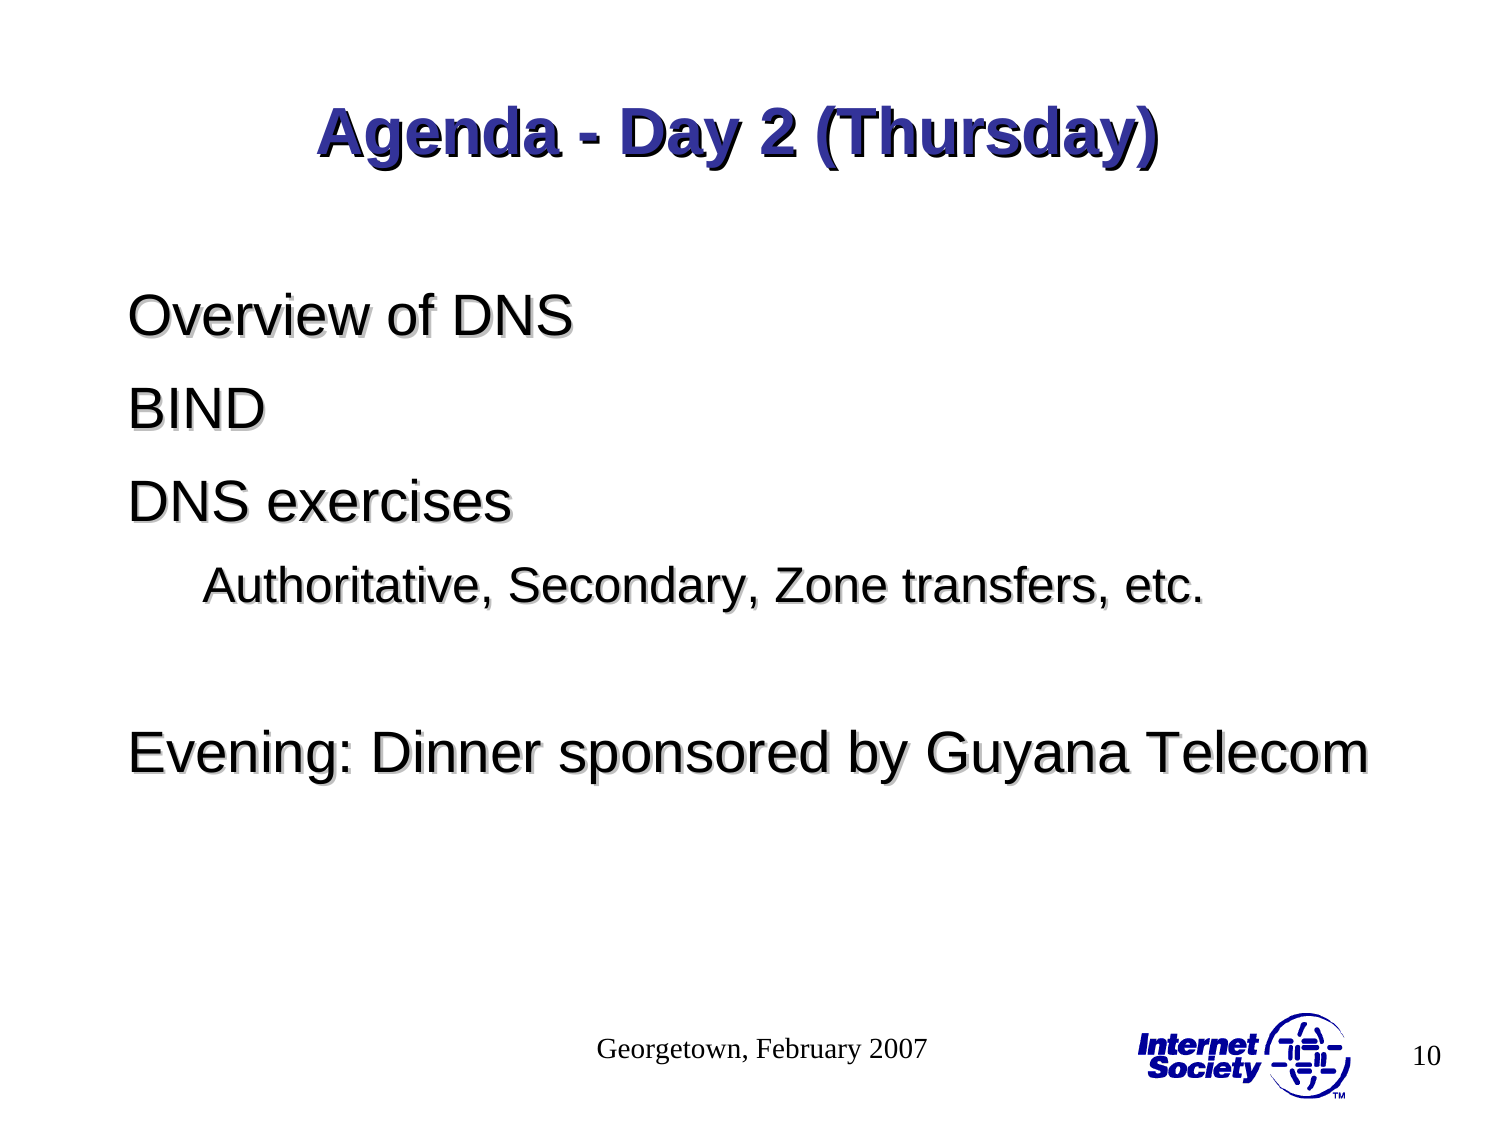

# Agenda - Day 2 (Thursday)
Overview of DNS
BIND
DNS exercises
Authoritative, Secondary, Zone transfers, etc.
Evening: Dinner sponsored by Guyana Telecom